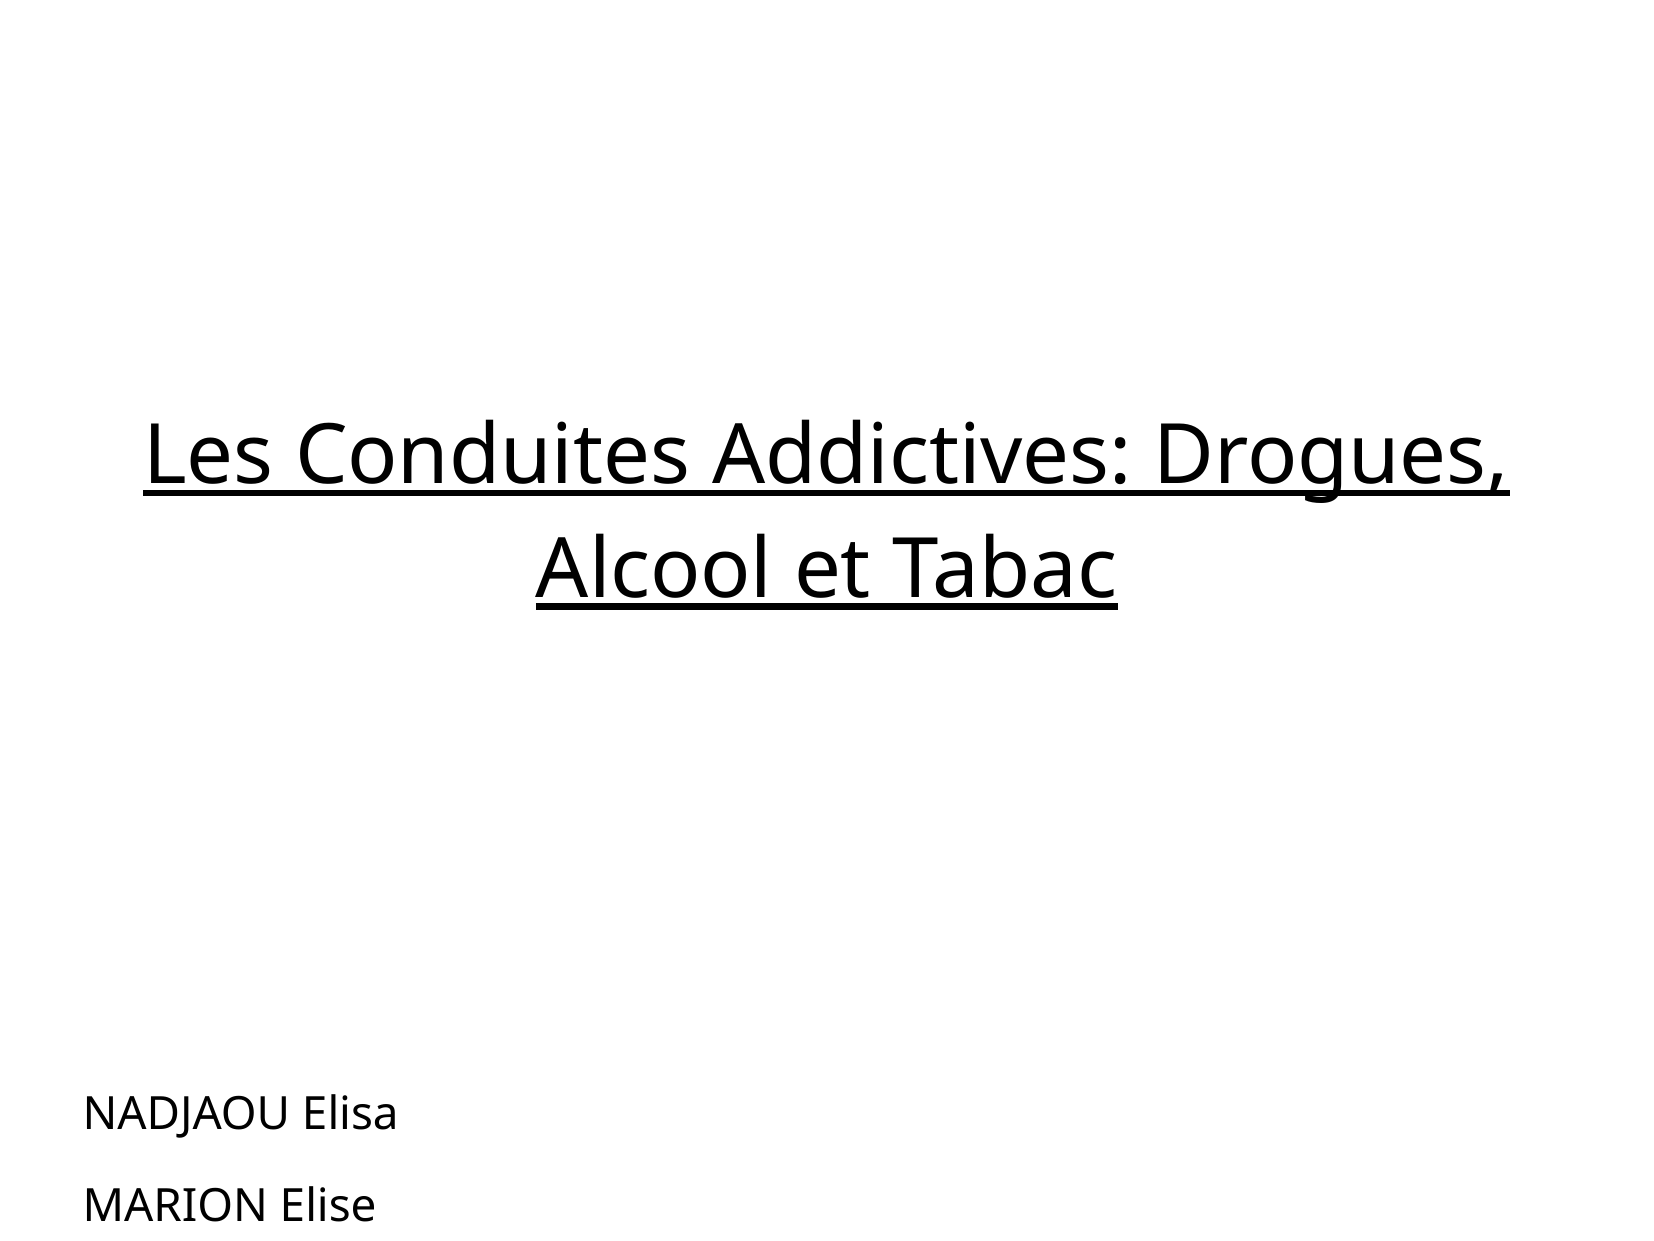

#
Les Conduites Addictives: Drogues, Alcool et Tabac
NADJAOU Elisa
MARION Elise